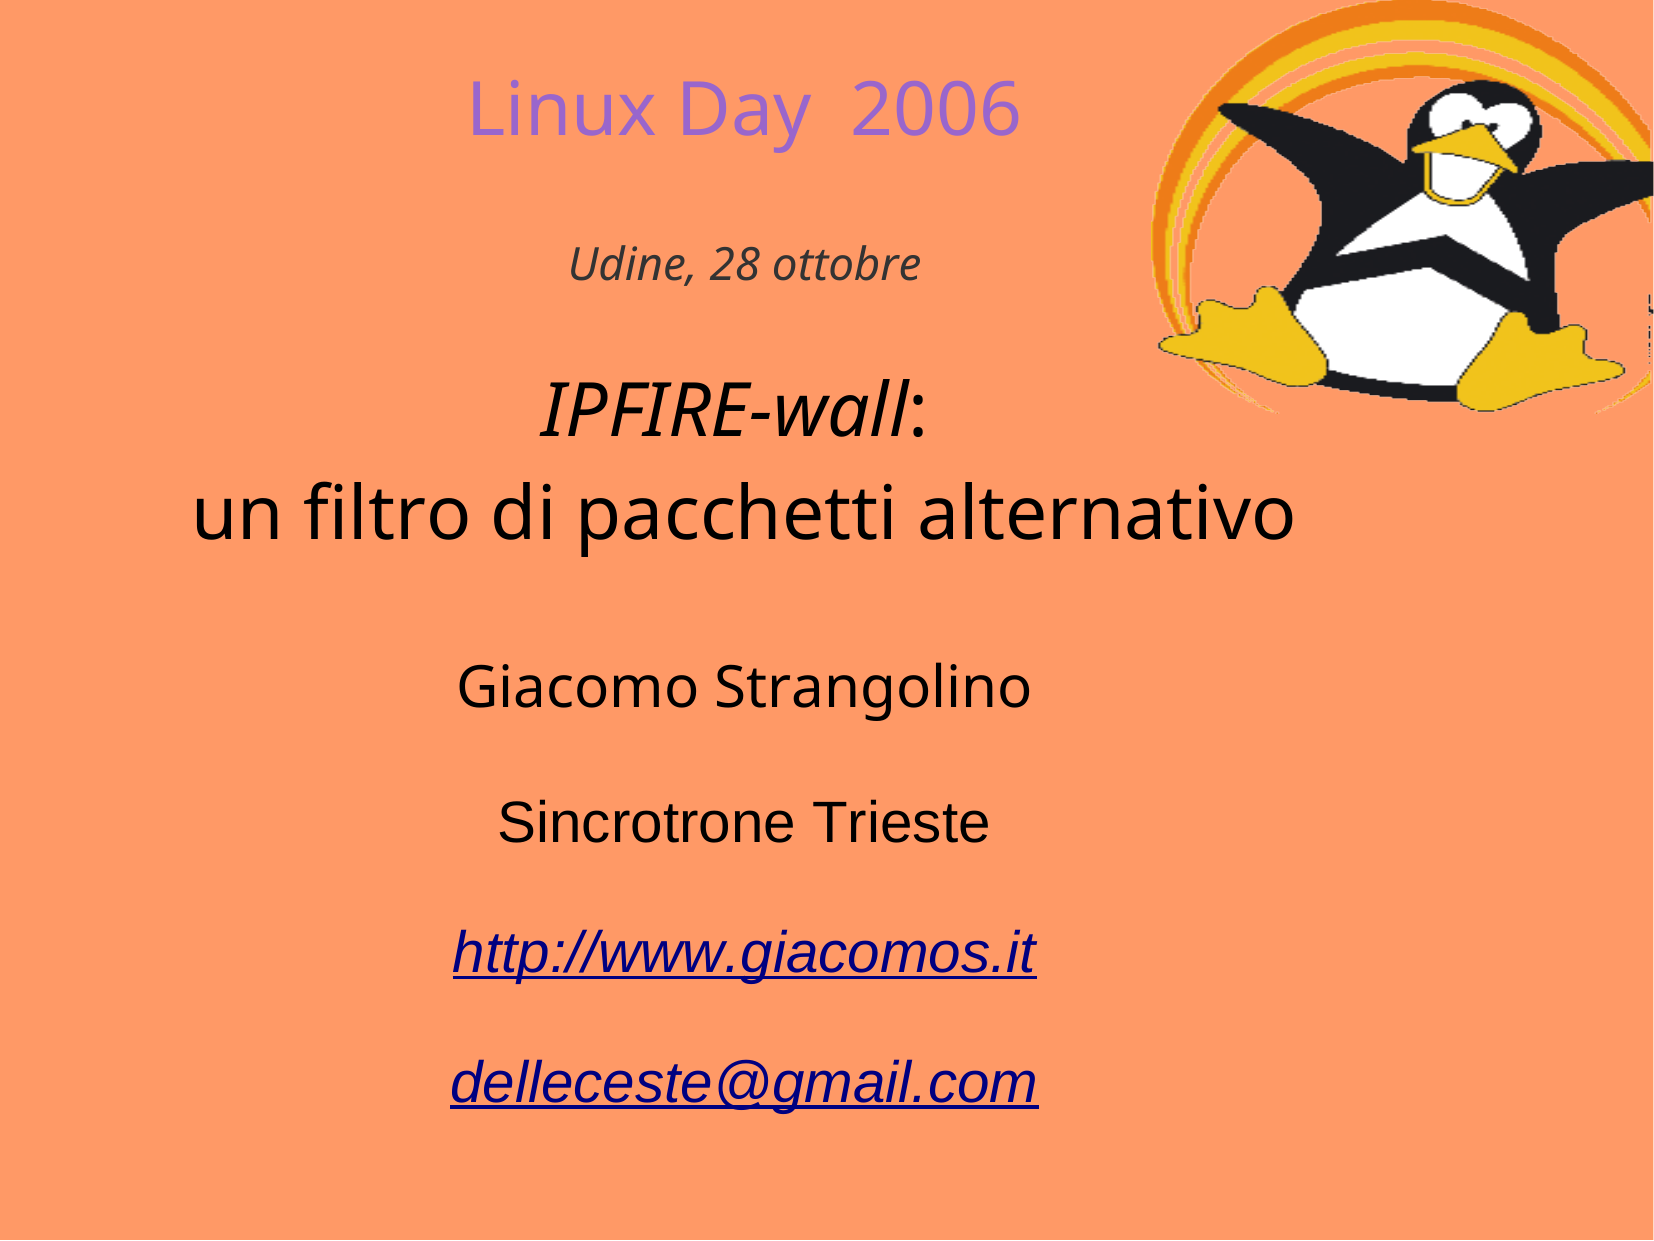

Linux Day 2006
Udine, 28 ottobre
IPFIRE-wall:
un filtro di pacchetti alternativo
Giacomo Strangolino
Sincrotrone Trieste
http://www.giacomos.it
delleceste@gmail.com